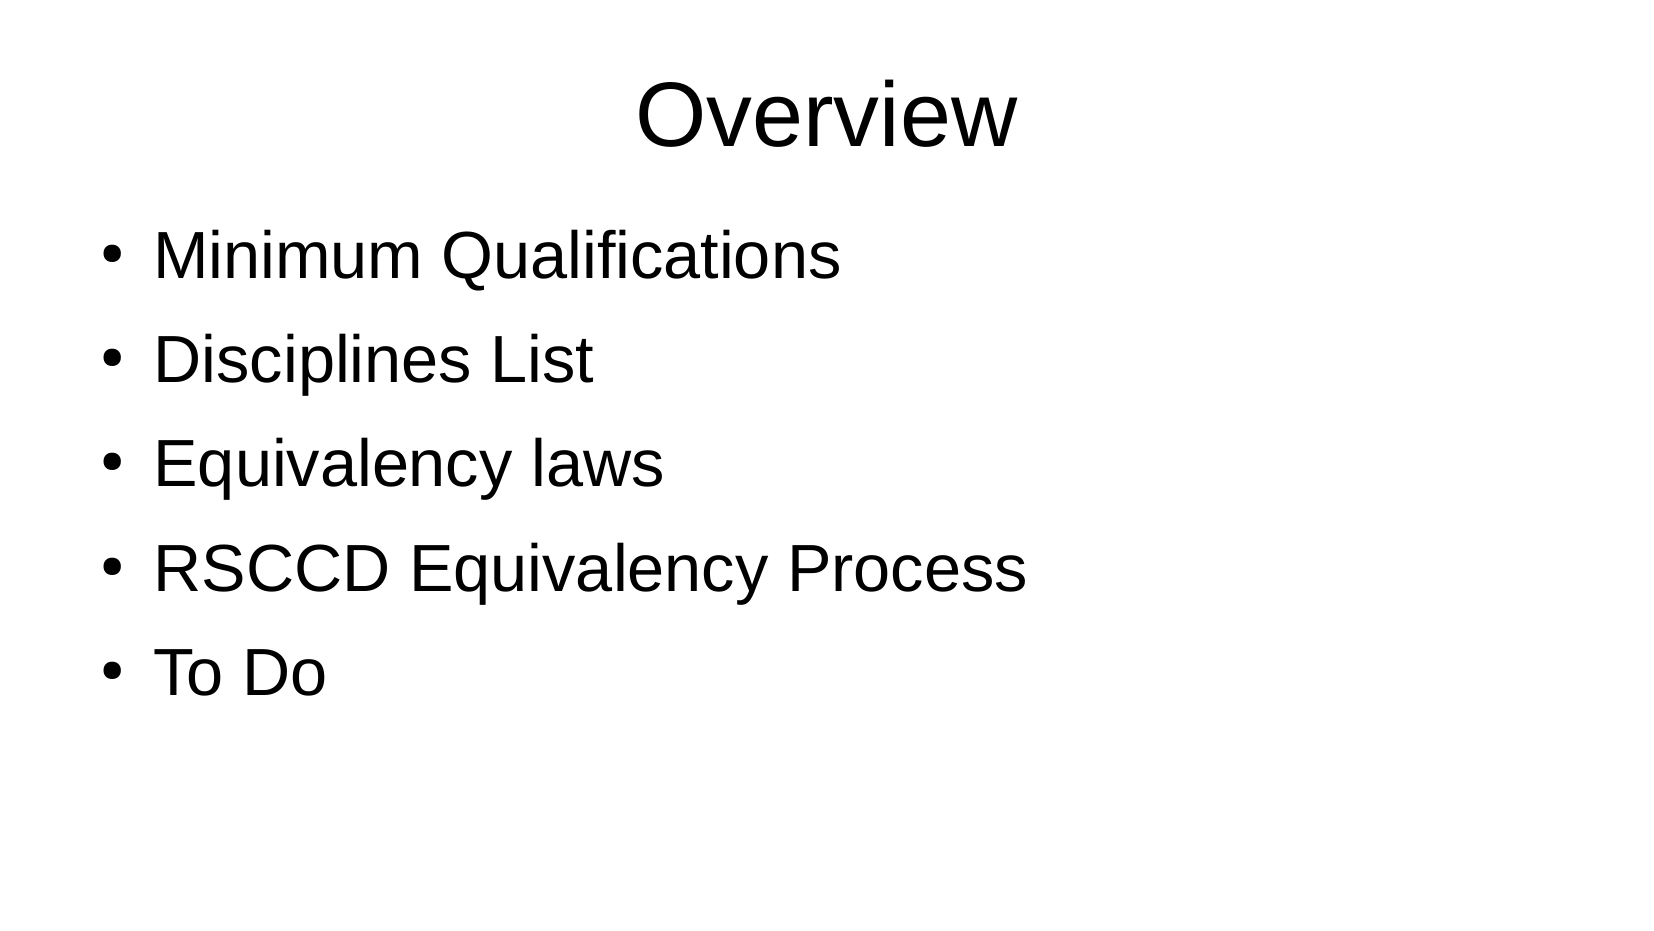

# Overview
Minimum Qualifications
Disciplines List
Equivalency laws
RSCCD Equivalency Process
To Do